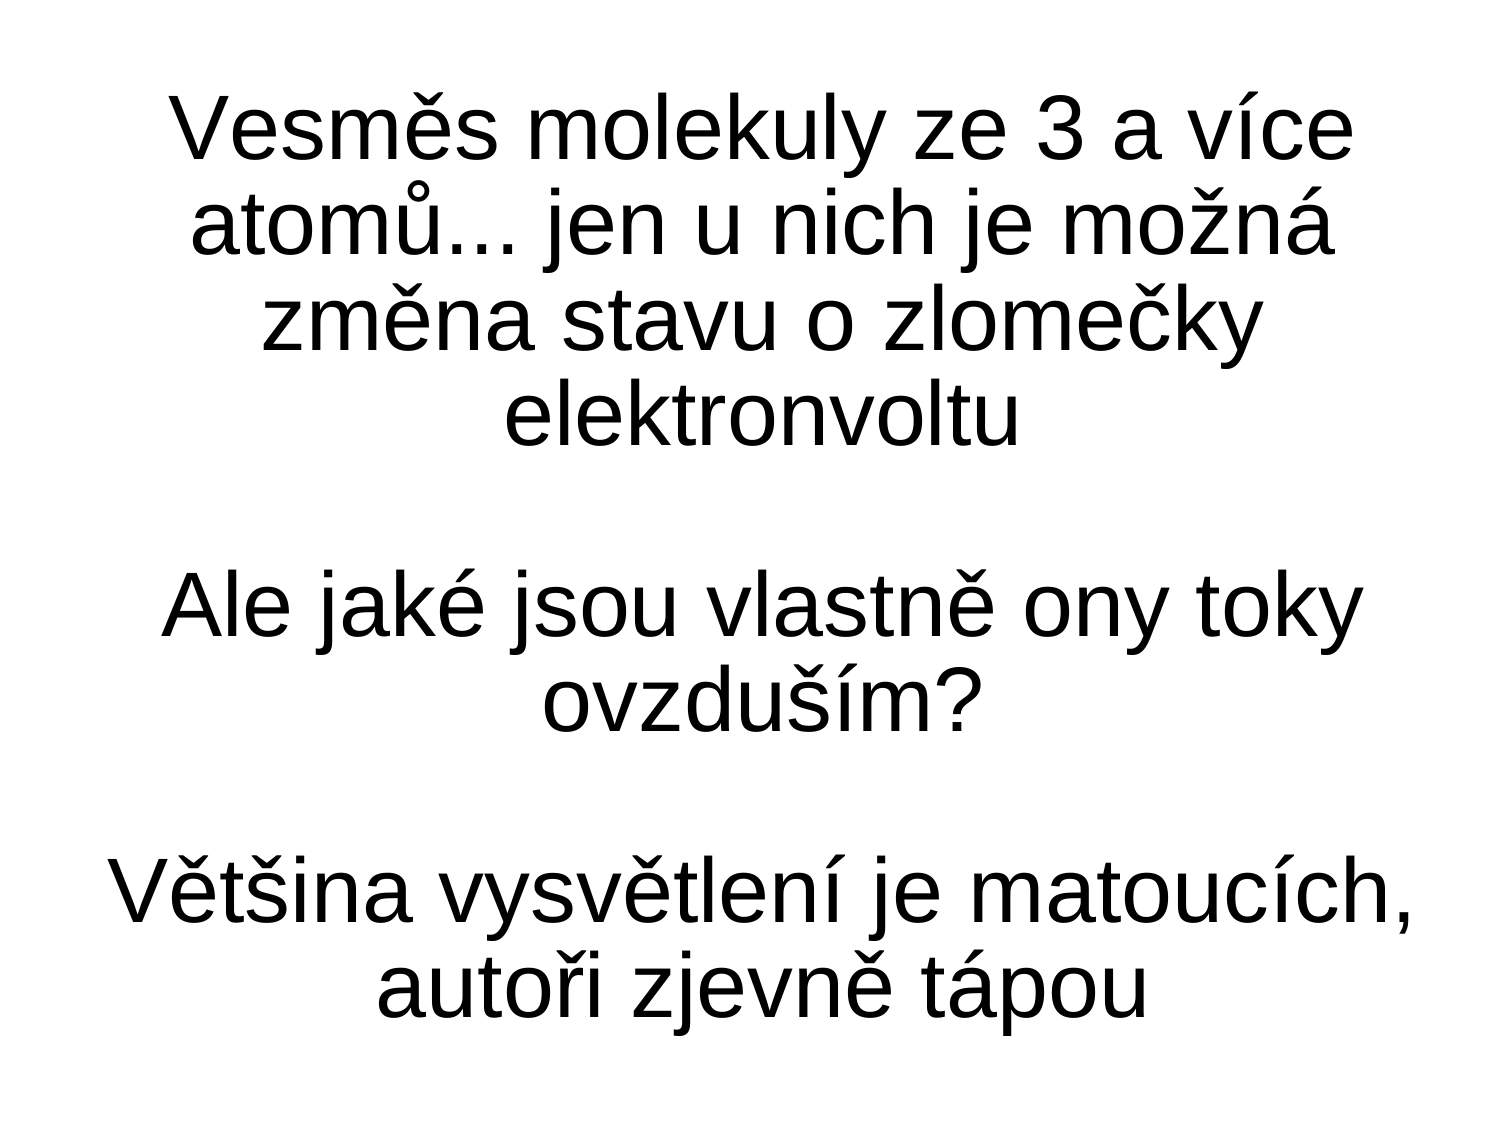

# Vesměs molekuly ze 3 a více atomů... jen u nich je možná změna stavu o zlomečky elektronvoltu Ale jaké jsou vlastně ony toky ovzduším? Většina vysvětlení je matoucích, autoři zjevně tápou